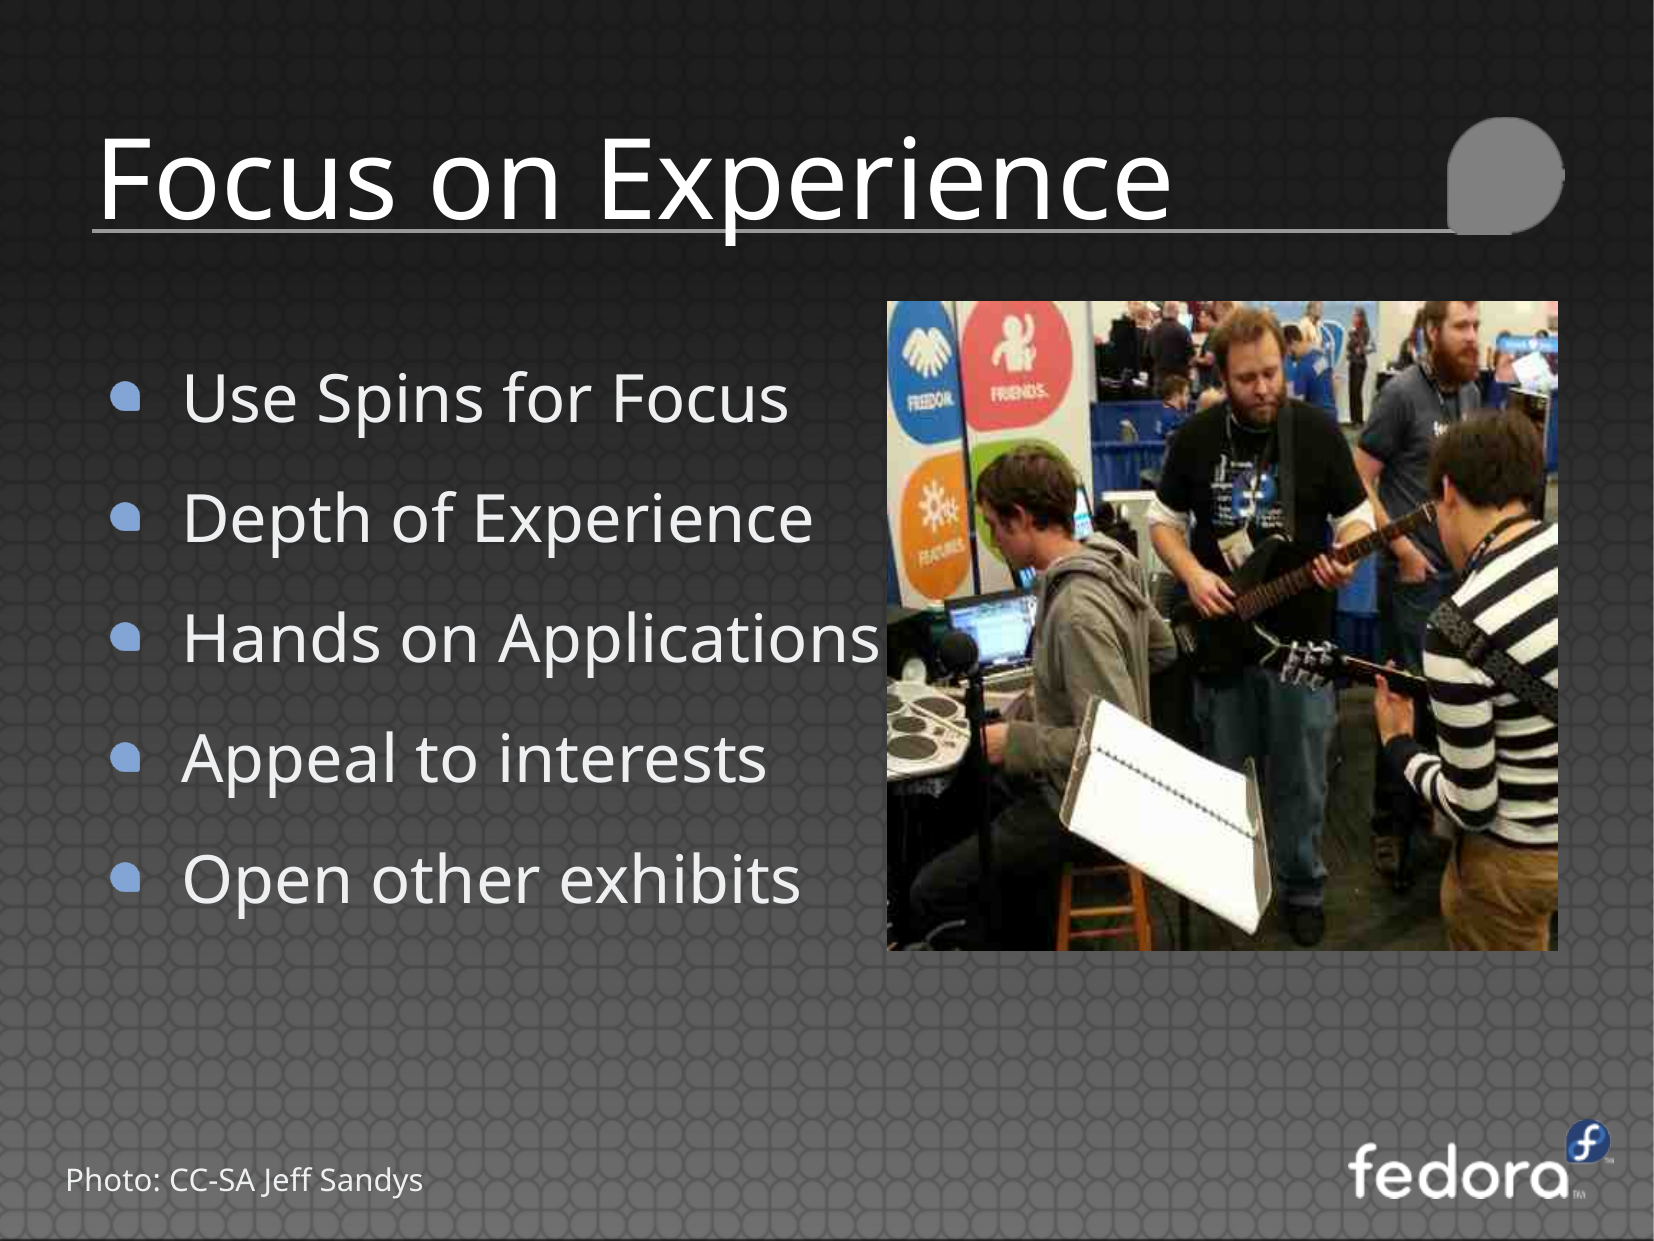

# Focus on Experience
 Use Spins for Focus
 Depth of Experience
 Hands on Applications
 Appeal to interests
 Open other exhibits
Photo: CC-SA Jeff Sandys